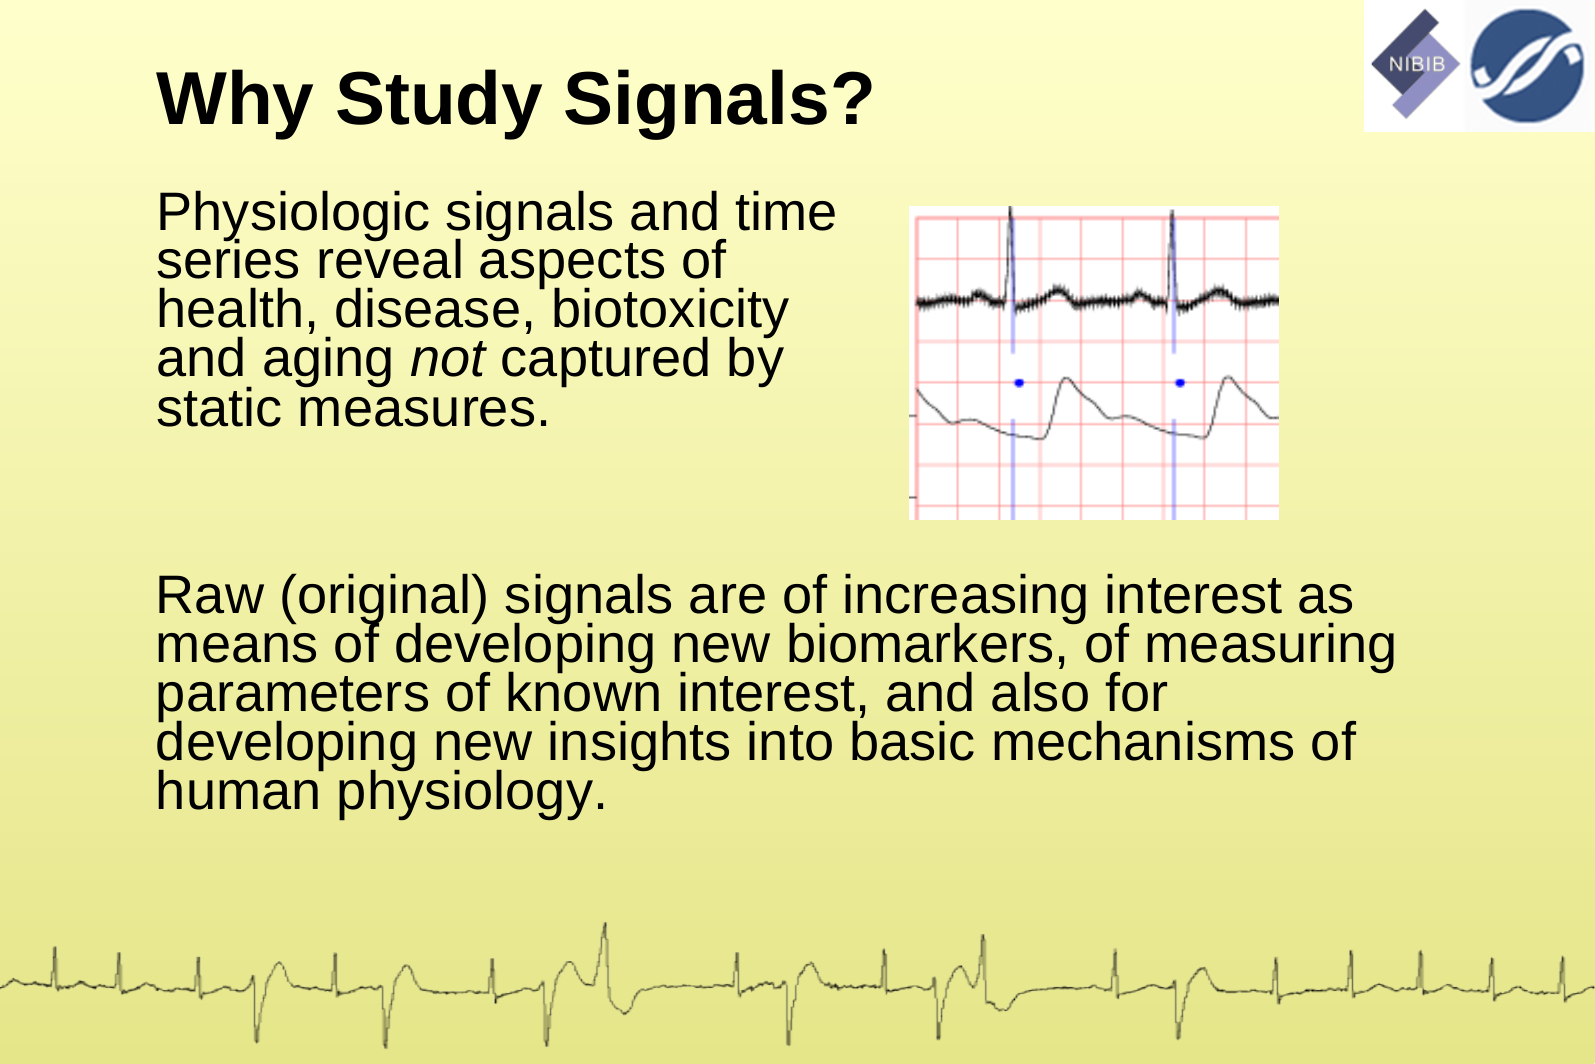

Why Study Signals?
Physiologic signals and time series reveal aspects of health, disease, biotoxicity and aging not captured by static measures.
Raw (original) signals are of increasing interest as means of developing new biomarkers, of measuring parameters of known interest, and also for developing new insights into basic mechanisms of human physiology.